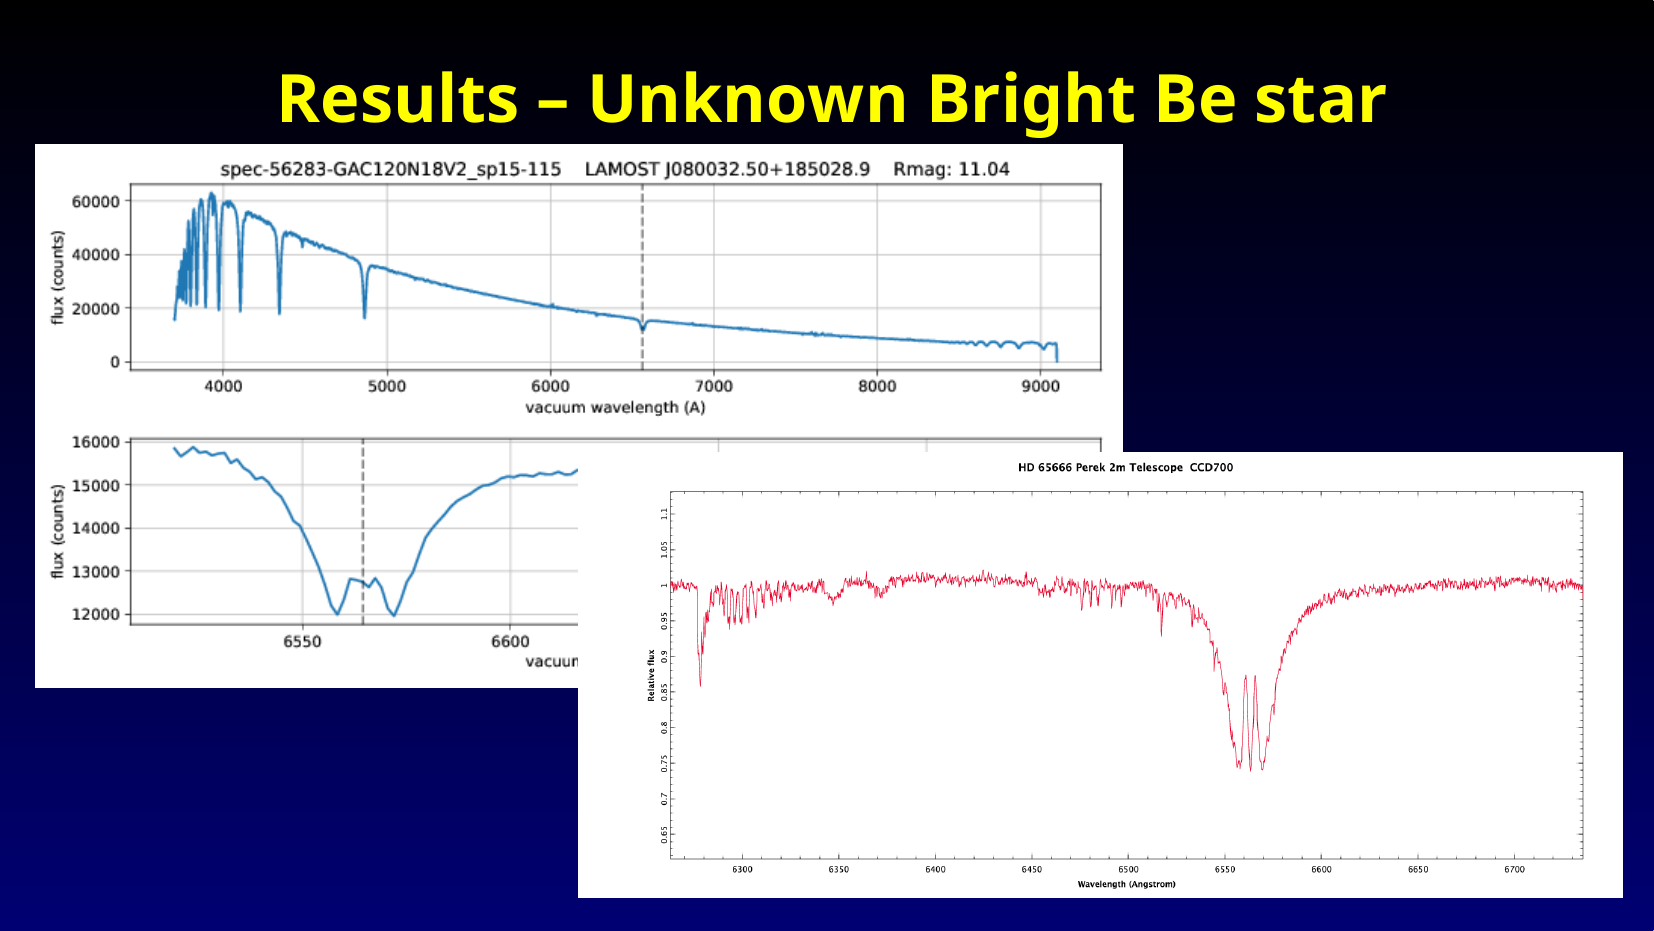

# Results – Unknown Bright Be star